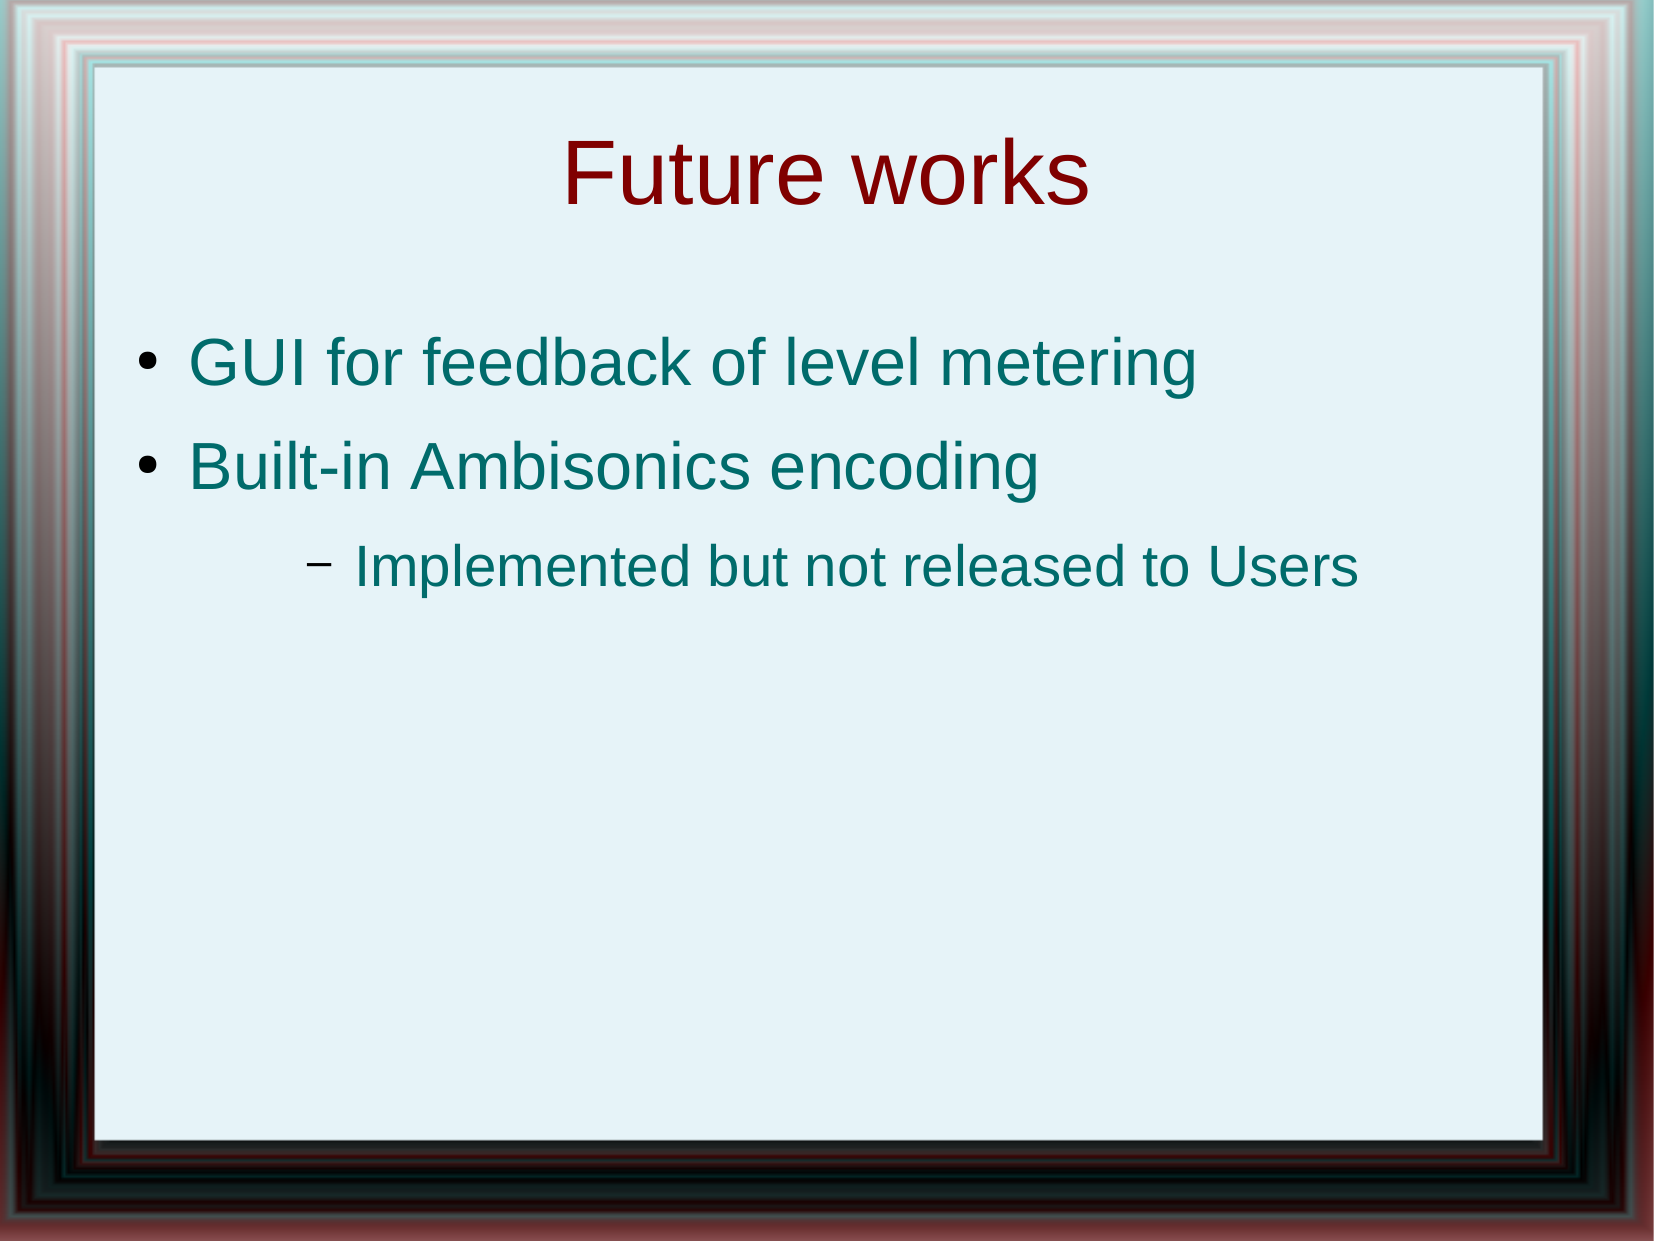

# Future works
GUI for feedback of level metering
Built-in Ambisonics encoding
Implemented but not released to Users